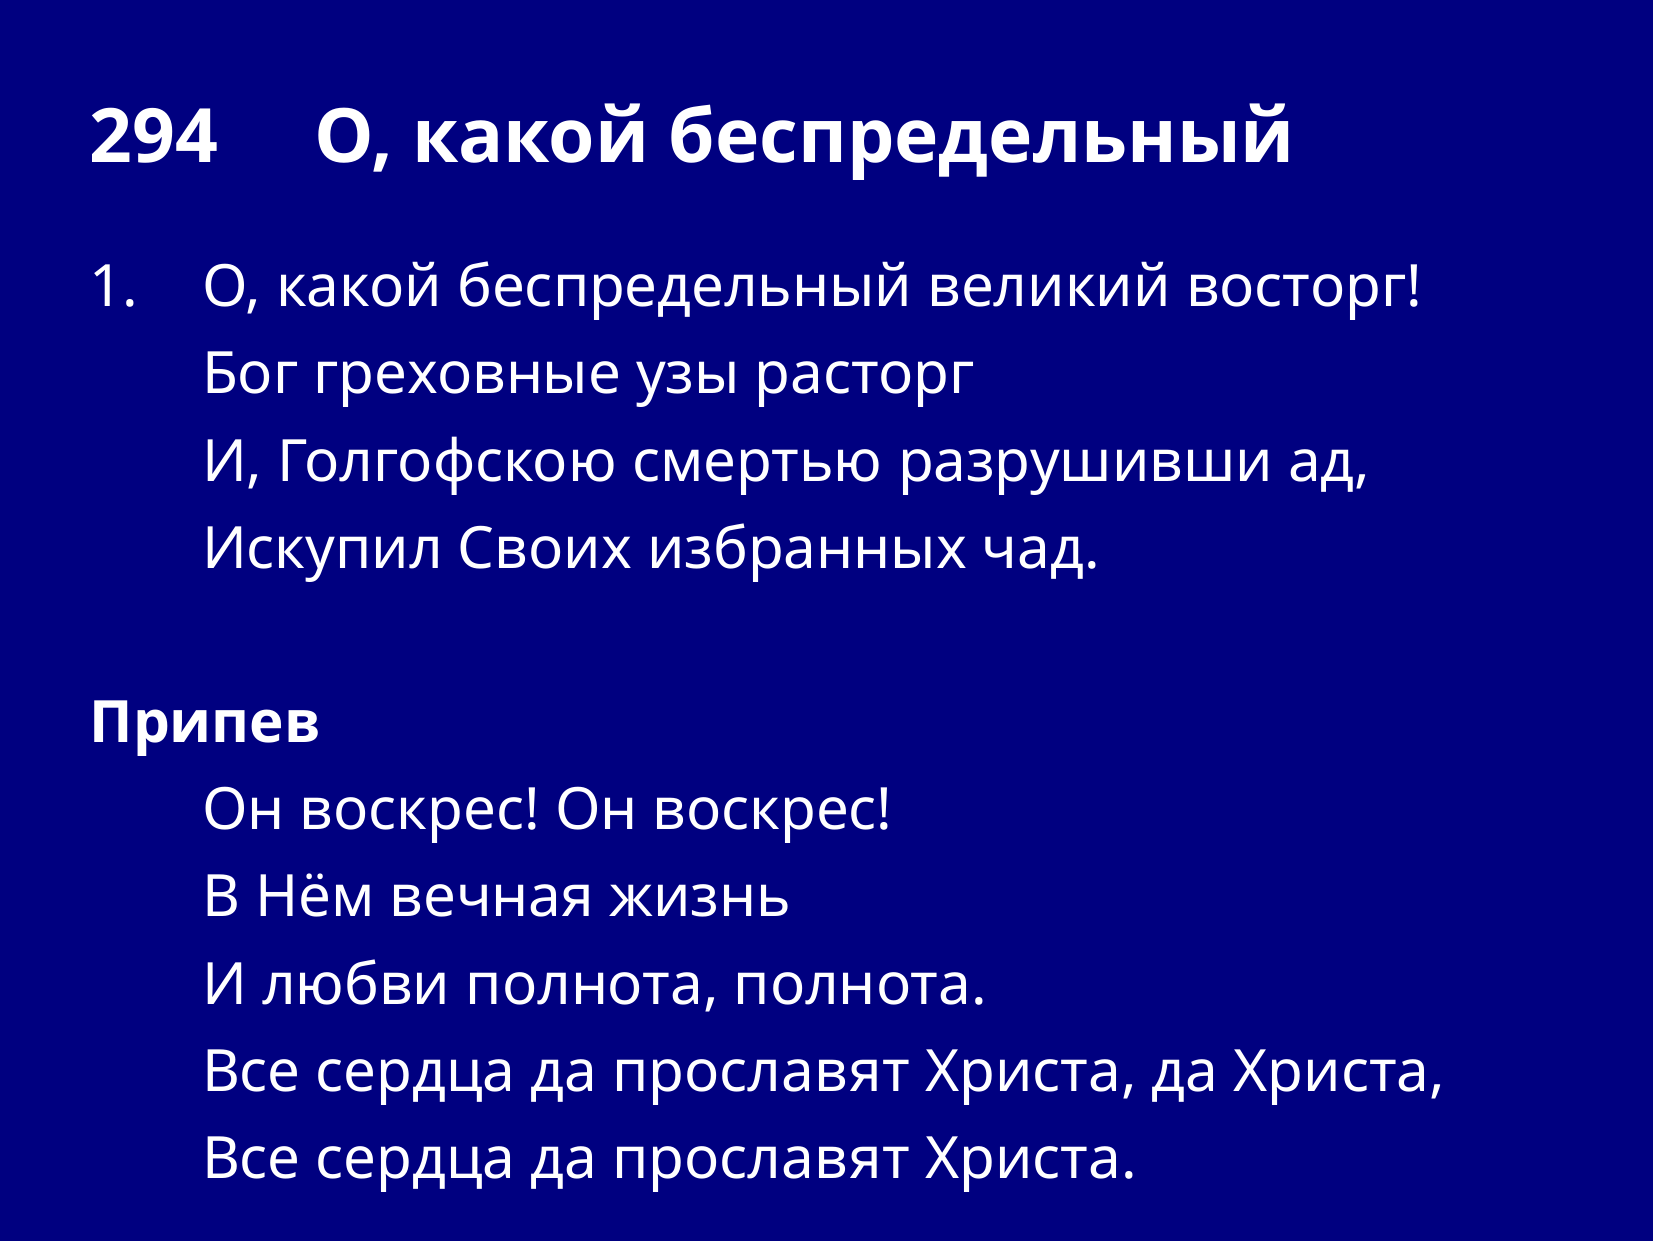

294	О, какой беспредельный
1.	О, какой беспредельный великий восторг!
	Бог греховные узы расторг
	И, Голгофскою смертью разрушивши ад,
	Искупил Своих избранных чад.
Припев
	Он воскрес! Он воскрес!
	В Нём вечная жизнь
	И любви полнота, полнота.
	Все сердца да прославят Христа, да Христа,
	Все сердца да прославят Христа.